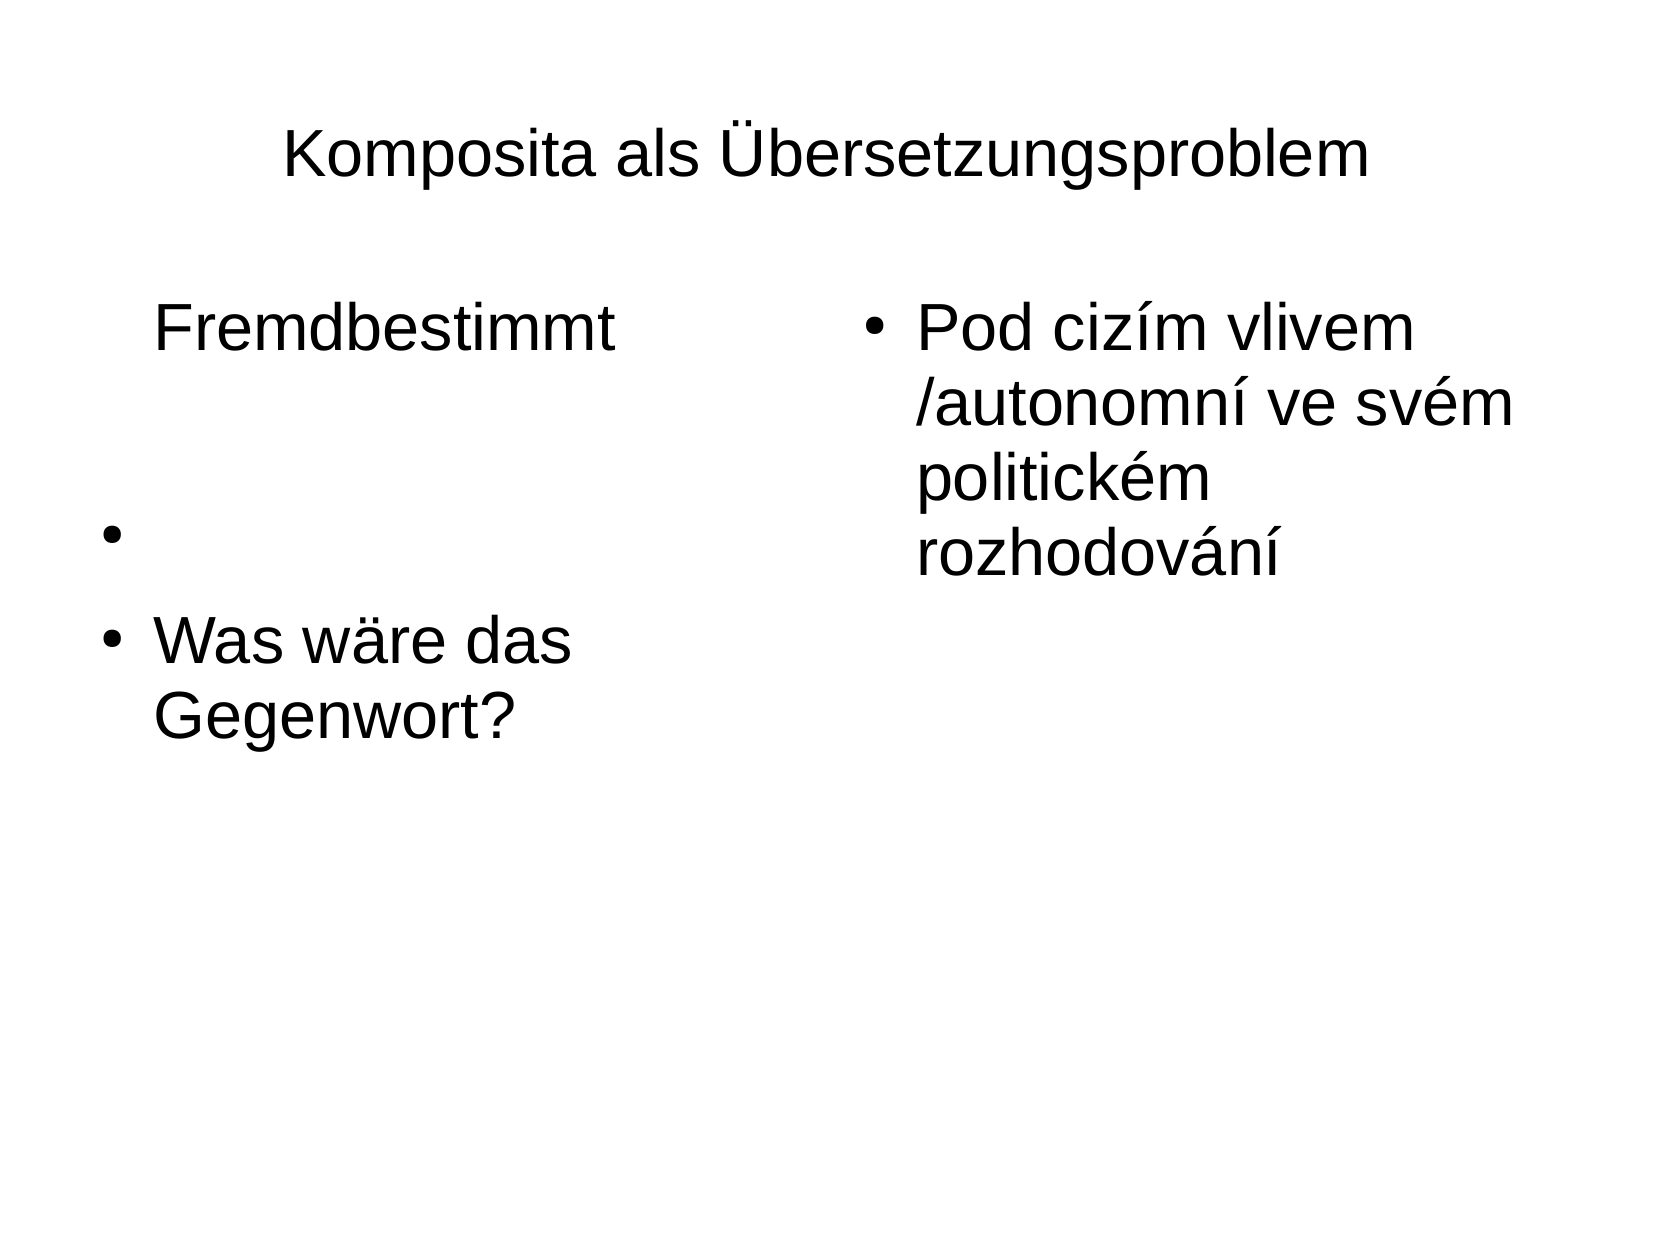

# Komposita als Übersetzungsproblem
Fremdbestimmt
Was wäre das Gegenwort?
Pod cizím vlivem /autonomní ve svém politickém rozhodování